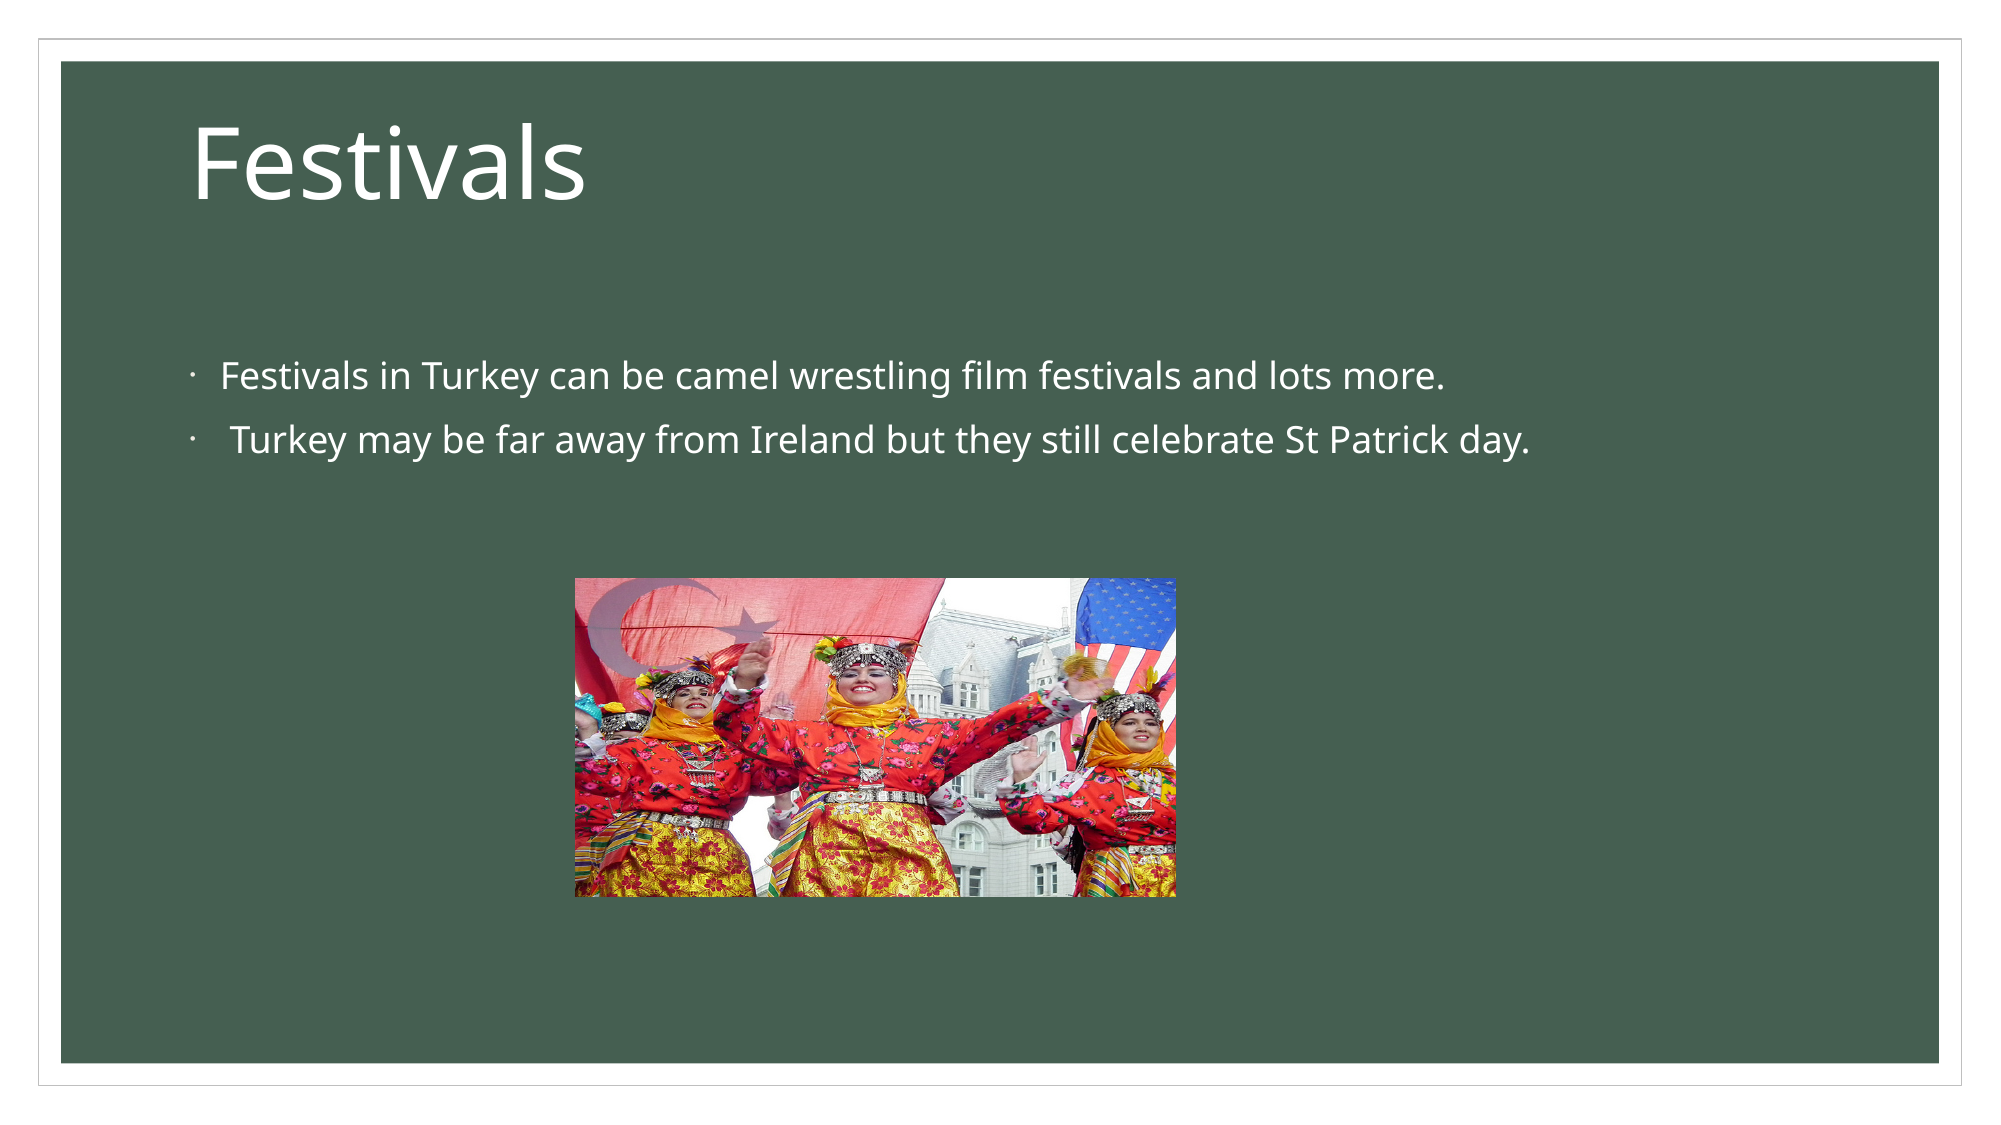

# Festivals
Festivals in Turkey can be camel wrestling film festivals and lots more.
 Turkey may be far away from Ireland but they still celebrate St Patrick day.